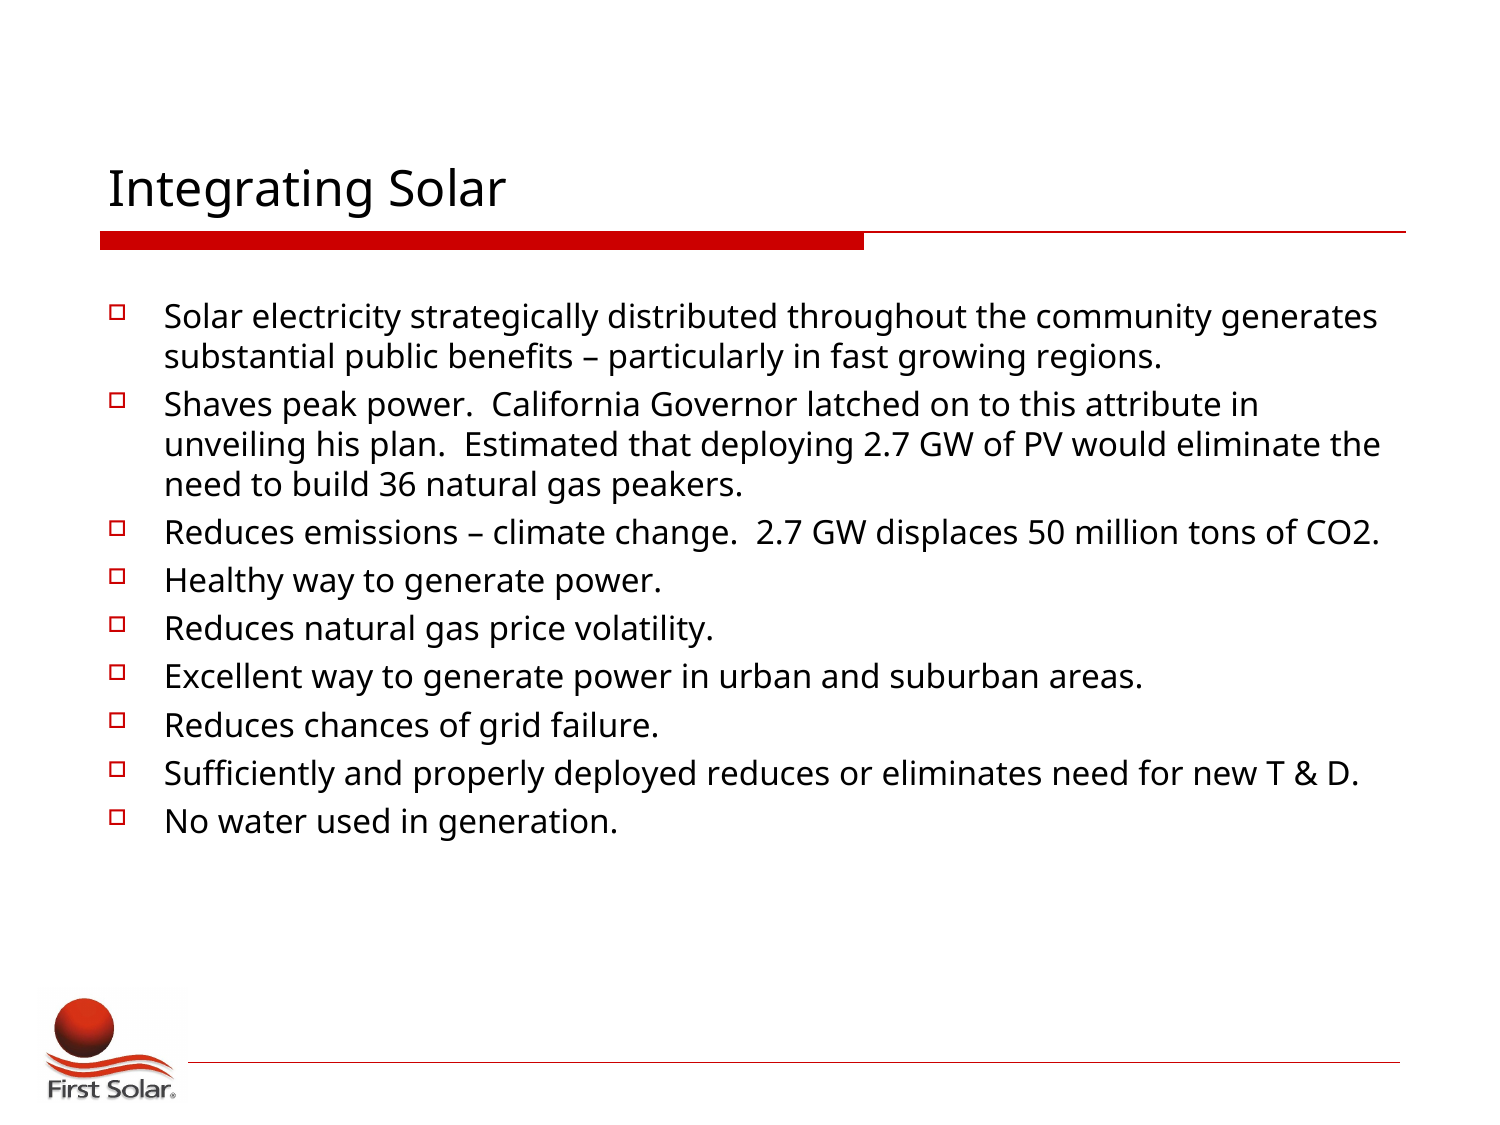

# Integrating Solar
Solar electricity strategically distributed throughout the community generates substantial public benefits – particularly in fast growing regions.
Shaves peak power. California Governor latched on to this attribute in unveiling his plan. Estimated that deploying 2.7 GW of PV would eliminate the need to build 36 natural gas peakers.
Reduces emissions – climate change. 2.7 GW displaces 50 million tons of CO2.
Healthy way to generate power.
Reduces natural gas price volatility.
Excellent way to generate power in urban and suburban areas.
Reduces chances of grid failure.
Sufficiently and properly deployed reduces or eliminates need for new T & D.
No water used in generation.